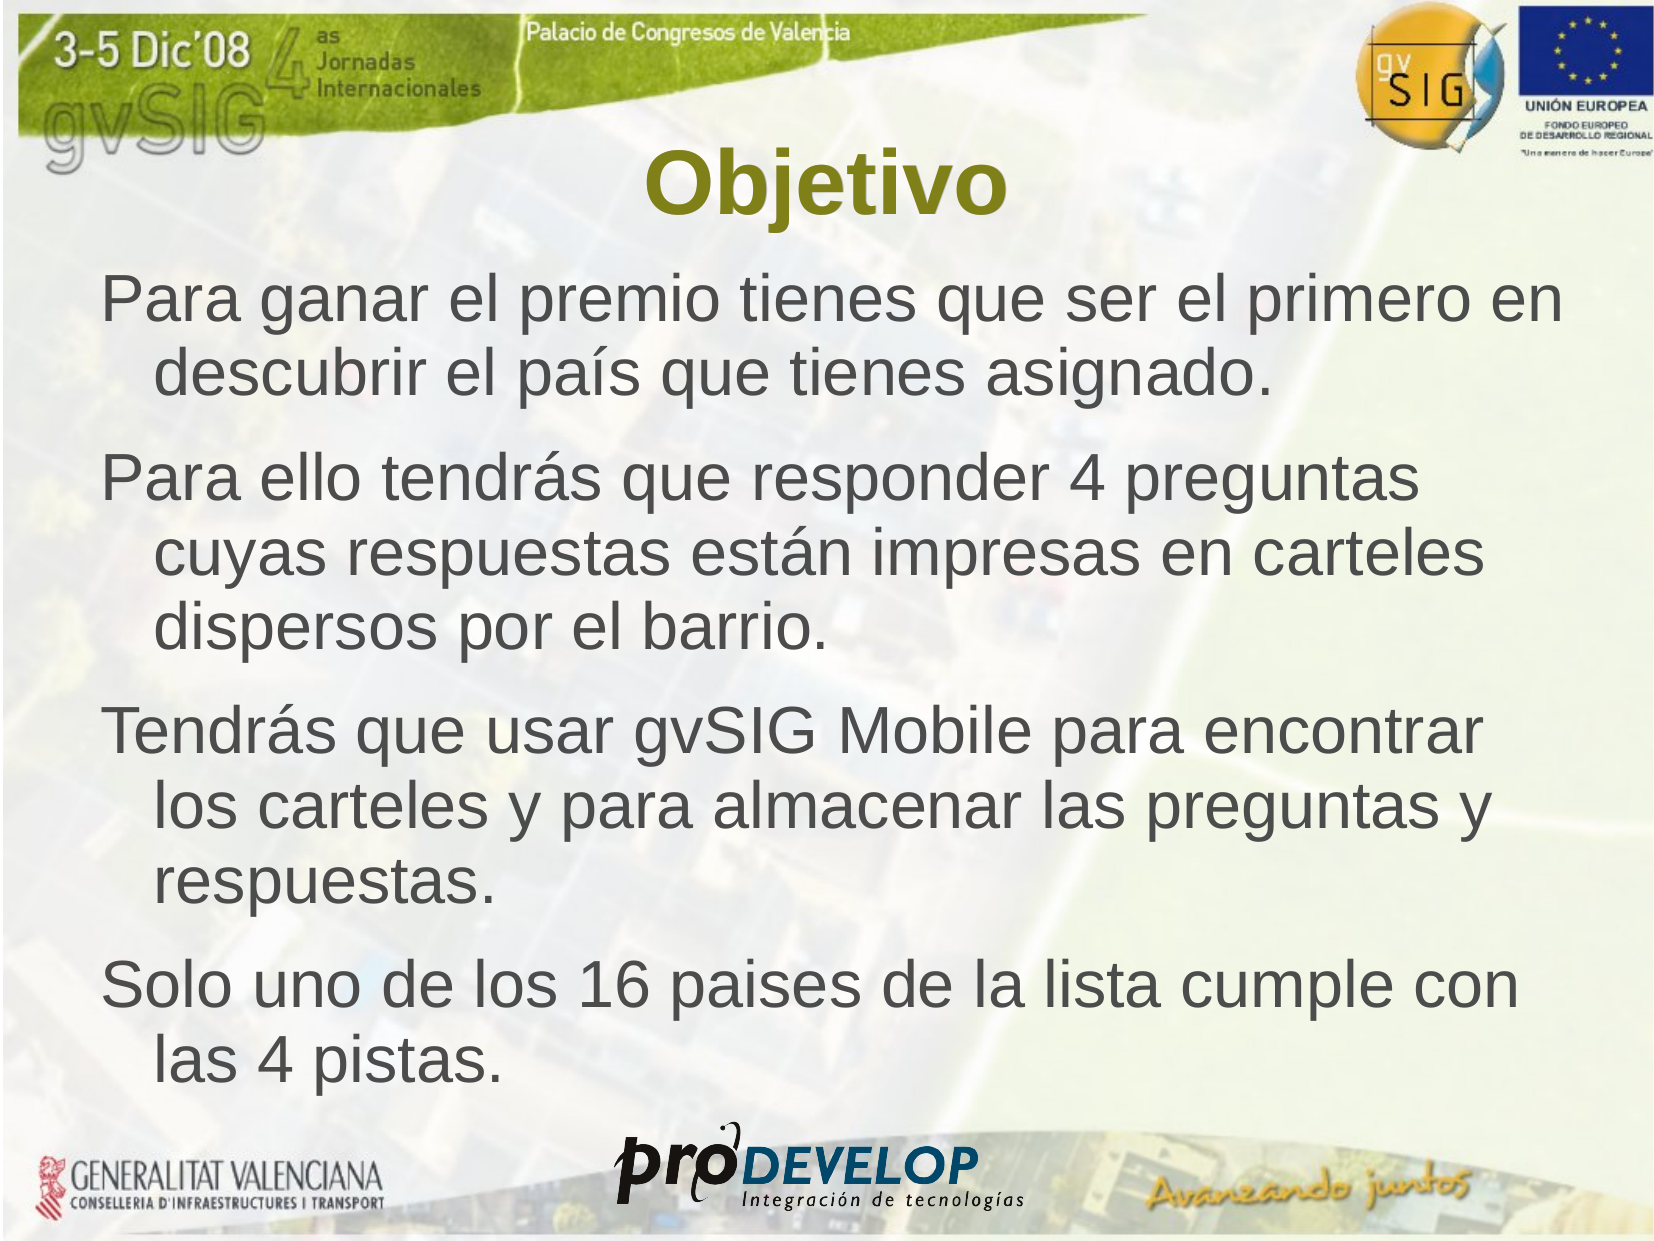

# Objetivo
Para ganar el premio tienes que ser el primero en descubrir el país que tienes asignado.
Para ello tendrás que responder 4 preguntas cuyas respuestas están impresas en carteles dispersos por el barrio.
Tendrás que usar gvSIG Mobile para encontrar los carteles y para almacenar las preguntas y respuestas.
Solo uno de los 16 paises de la lista cumple con las 4 pistas.